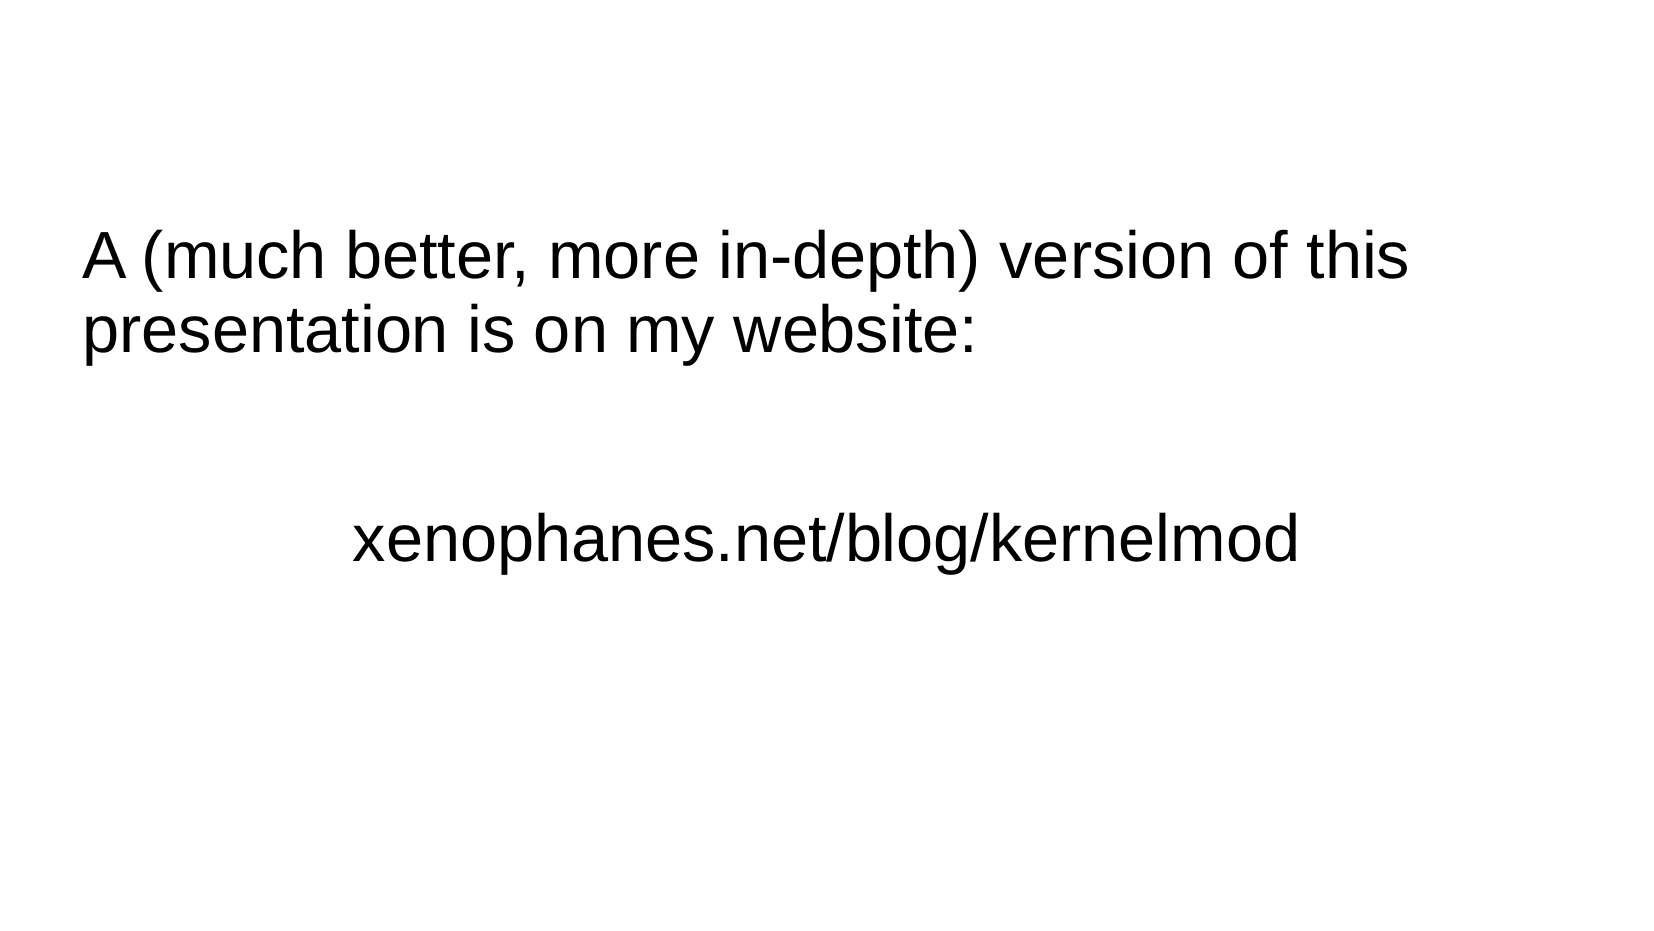

# A (much better, more in-depth) version of this presentation is on my website:
xenophanes.net/blog/kernelmod